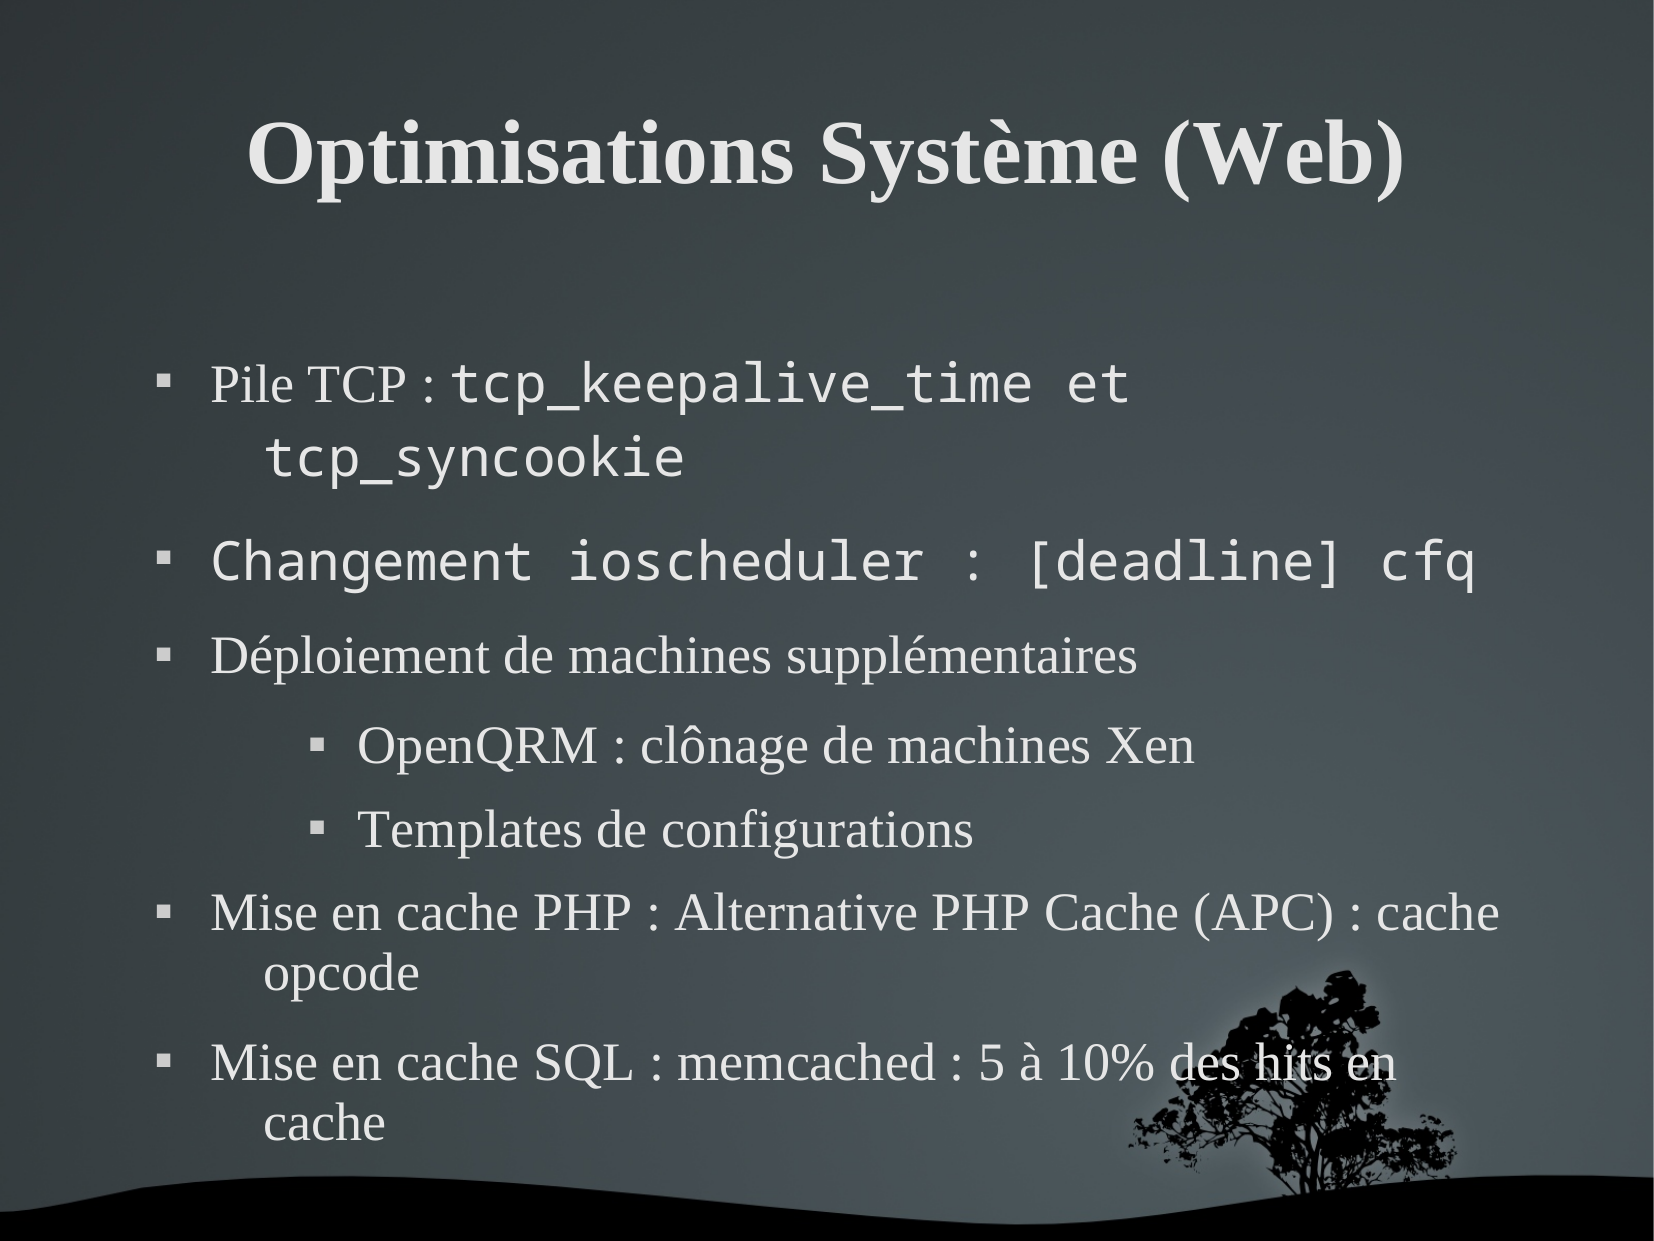

# Optimisations Système (Web)
Pile TCP : tcp_keepalive_time et tcp_syncookie
Changement ioscheduler : [deadline] cfq
Déploiement de machines supplémentaires
OpenQRM : clônage de machines Xen
Templates de configurations
Mise en cache PHP : Alternative PHP Cache (APC) : cache opcode
Mise en cache SQL : memcached : 5 à 10% des hits en cache